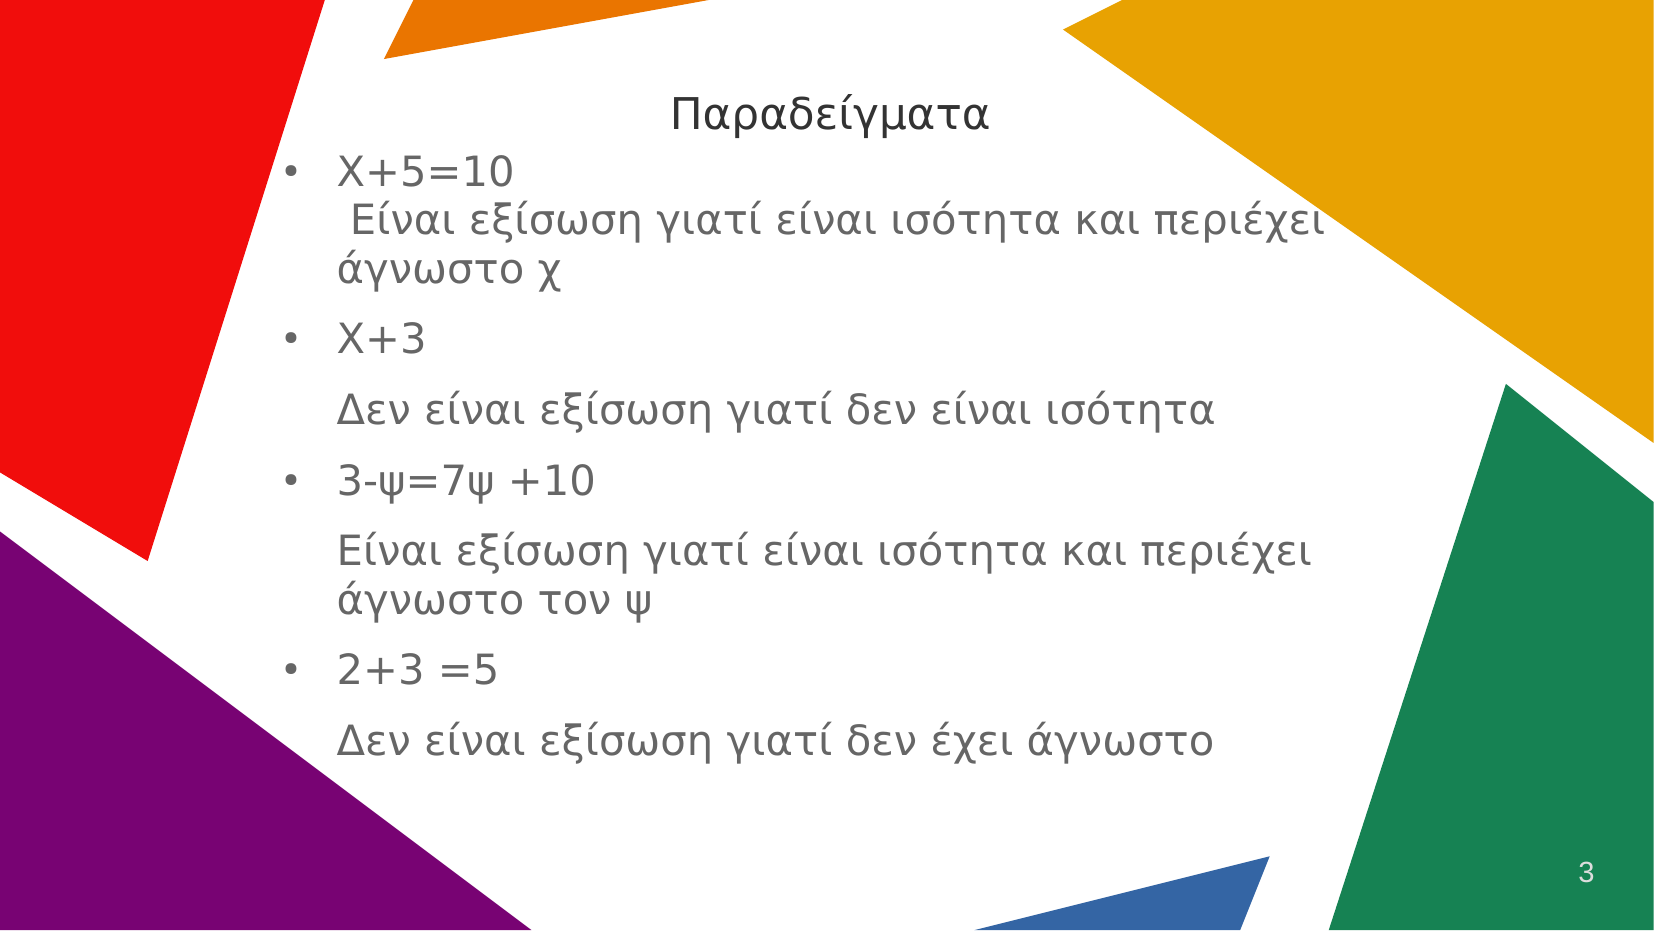

# Παραδείγματα
Χ+5=10
 Είναι εξίσωση γιατί είναι ισότητα και περιέχει άγνωστο χ
Χ+3
Δεν είναι εξίσωση γιατί δεν είναι ισότητα
3-ψ=7ψ +10
Είναι εξίσωση γιατί είναι ισότητα και περιέχει άγνωστο τον ψ
2+3 =5
Δεν είναι εξίσωση γιατί δεν έχει άγνωστο
3